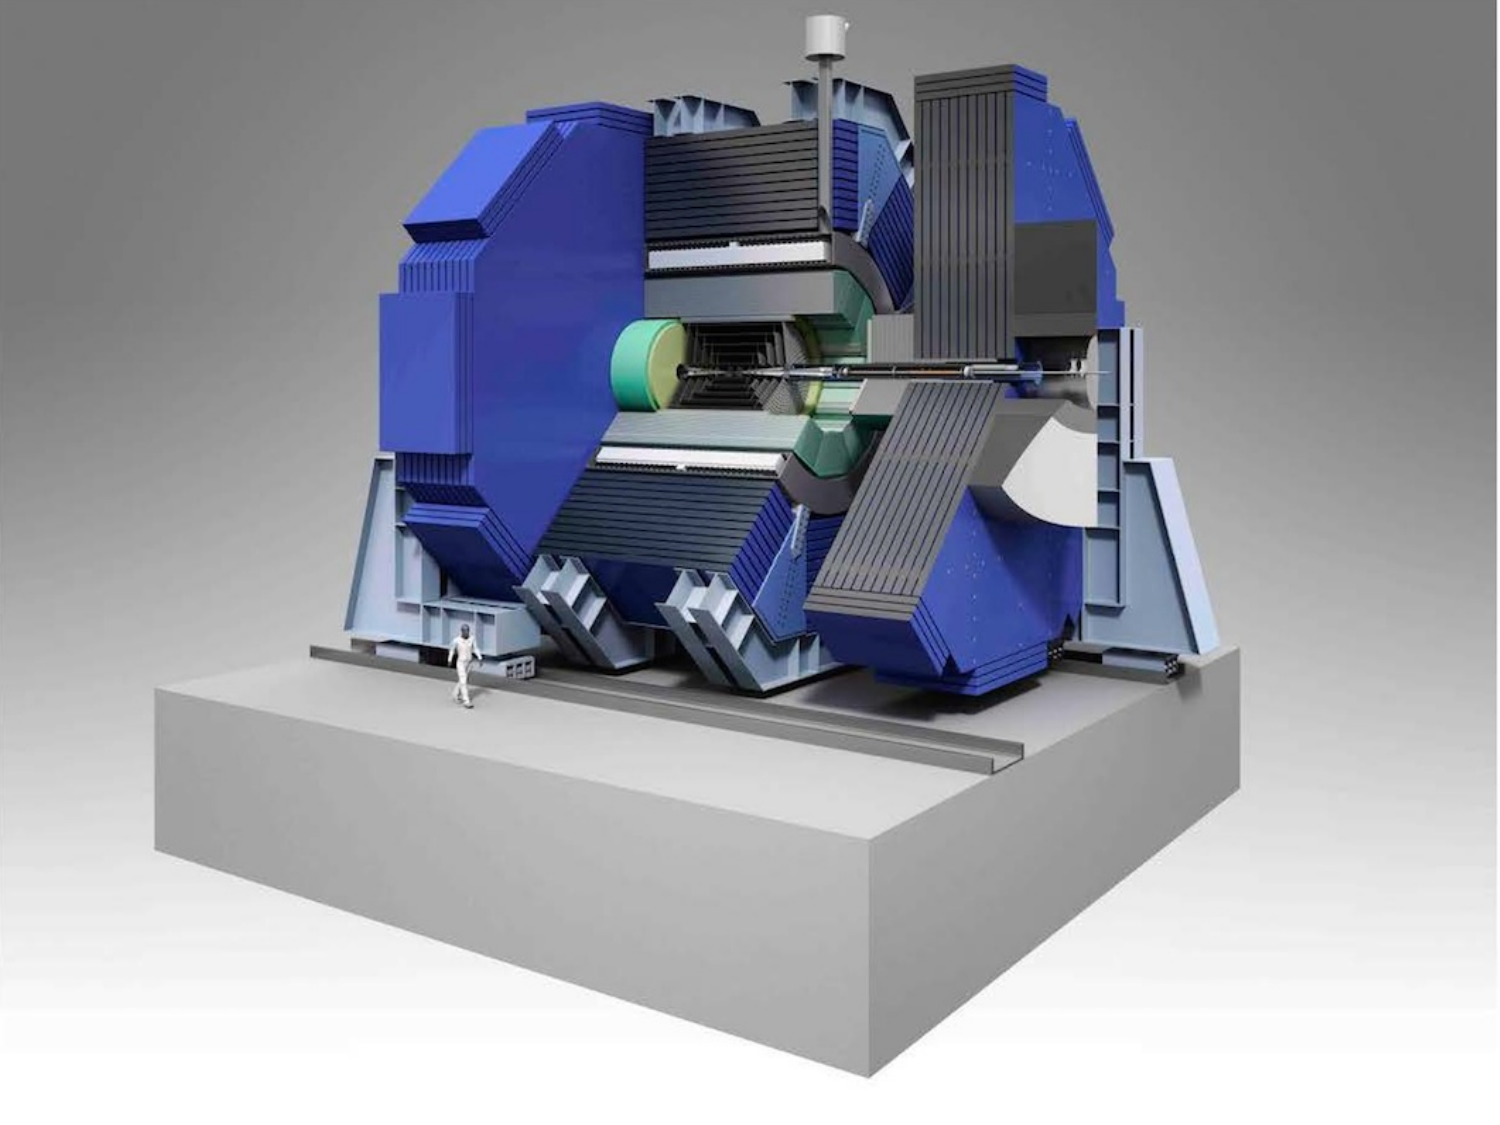

# Tracking Performance for Subatomic Particle Detectors
Joel Zuzelski
Advisor: S. Chekanov,
ANL SULI Program
July 12, 2016